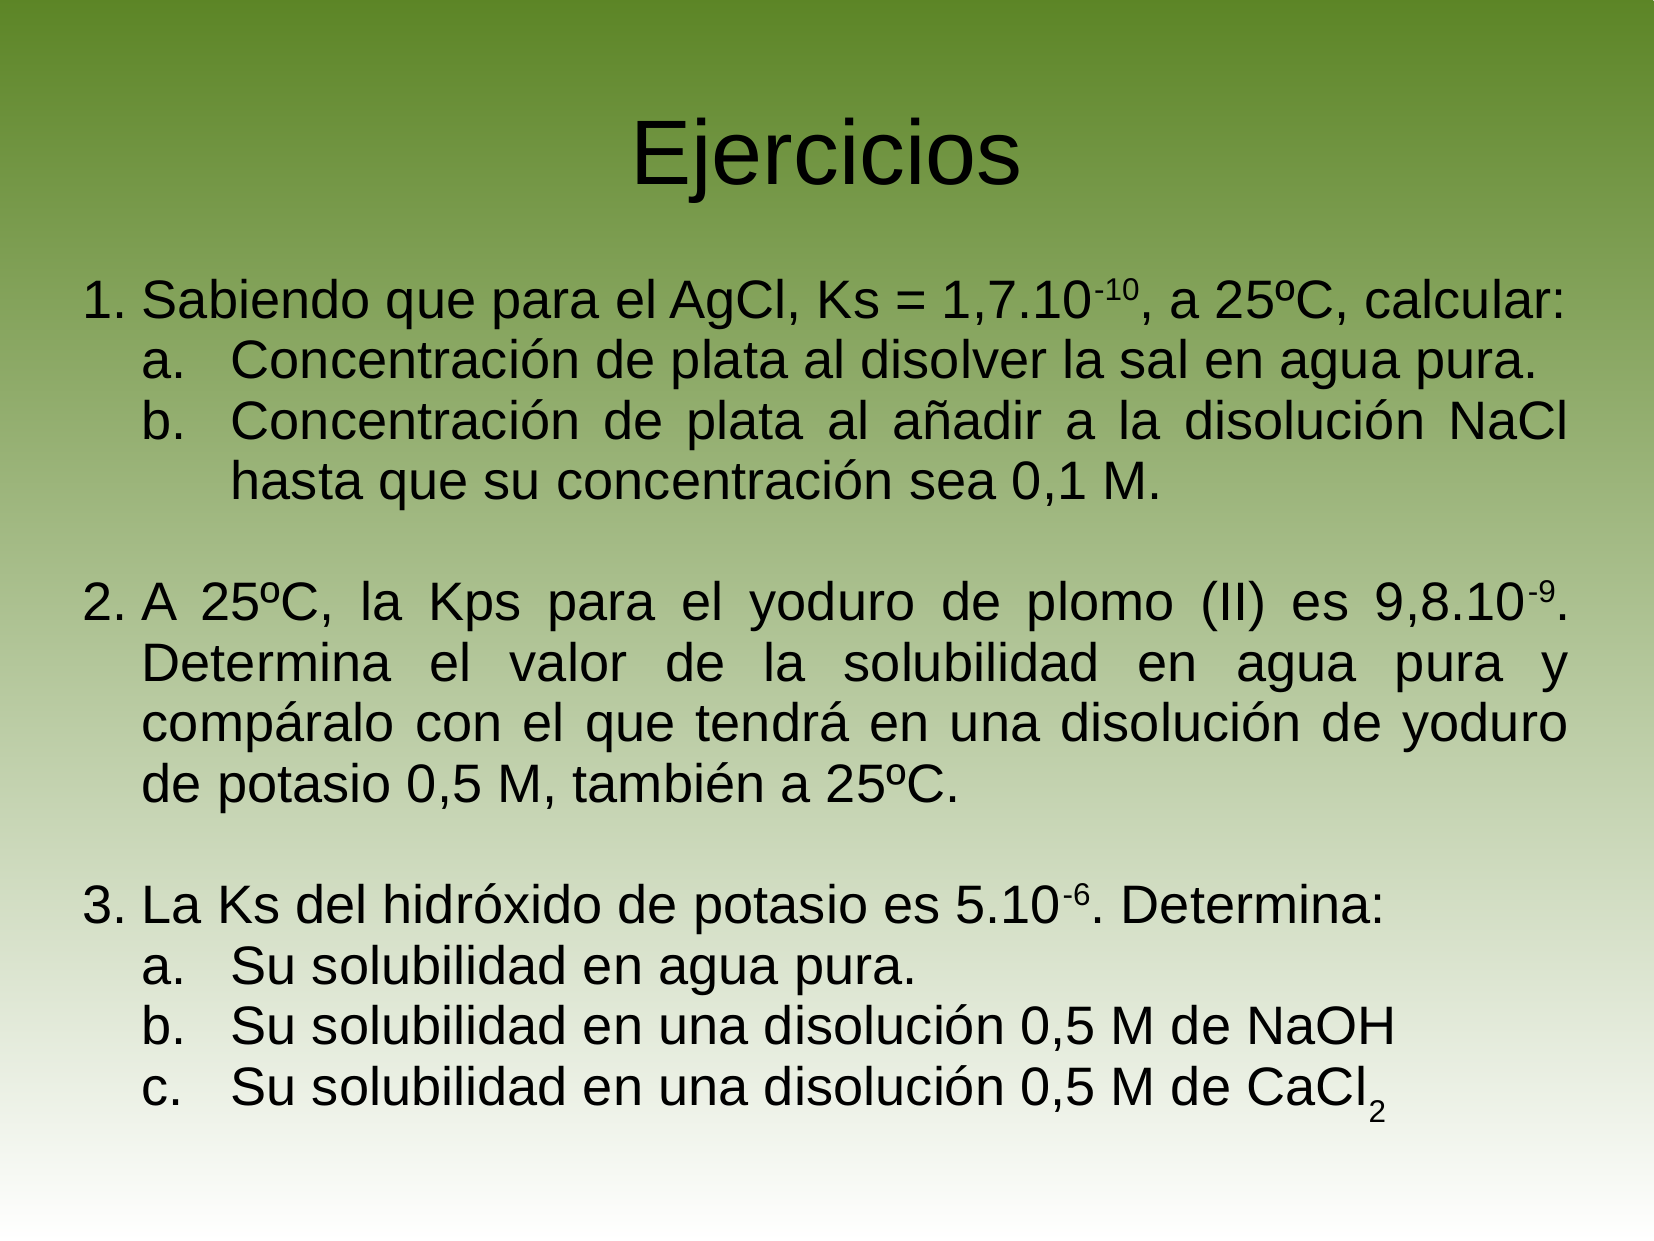

# Ejercicios
Sabiendo que para el AgCl, Ks = 1,7.10-10, a 25ºC, calcular:
Concentración de plata al disolver la sal en agua pura.
Concentración de plata al añadir a la disolución NaCl hasta que su concentración sea 0,1 M.
A 25ºC, la Kps para el yoduro de plomo (II) es 9,8.10-9. Determina el valor de la solubilidad en agua pura y compáralo con el que tendrá en una disolución de yoduro de potasio 0,5 M, también a 25ºC.
La Ks del hidróxido de potasio es 5.10-6. Determina:
Su solubilidad en agua pura.
Su solubilidad en una disolución 0,5 M de NaOH
Su solubilidad en una disolución 0,5 M de CaCl2